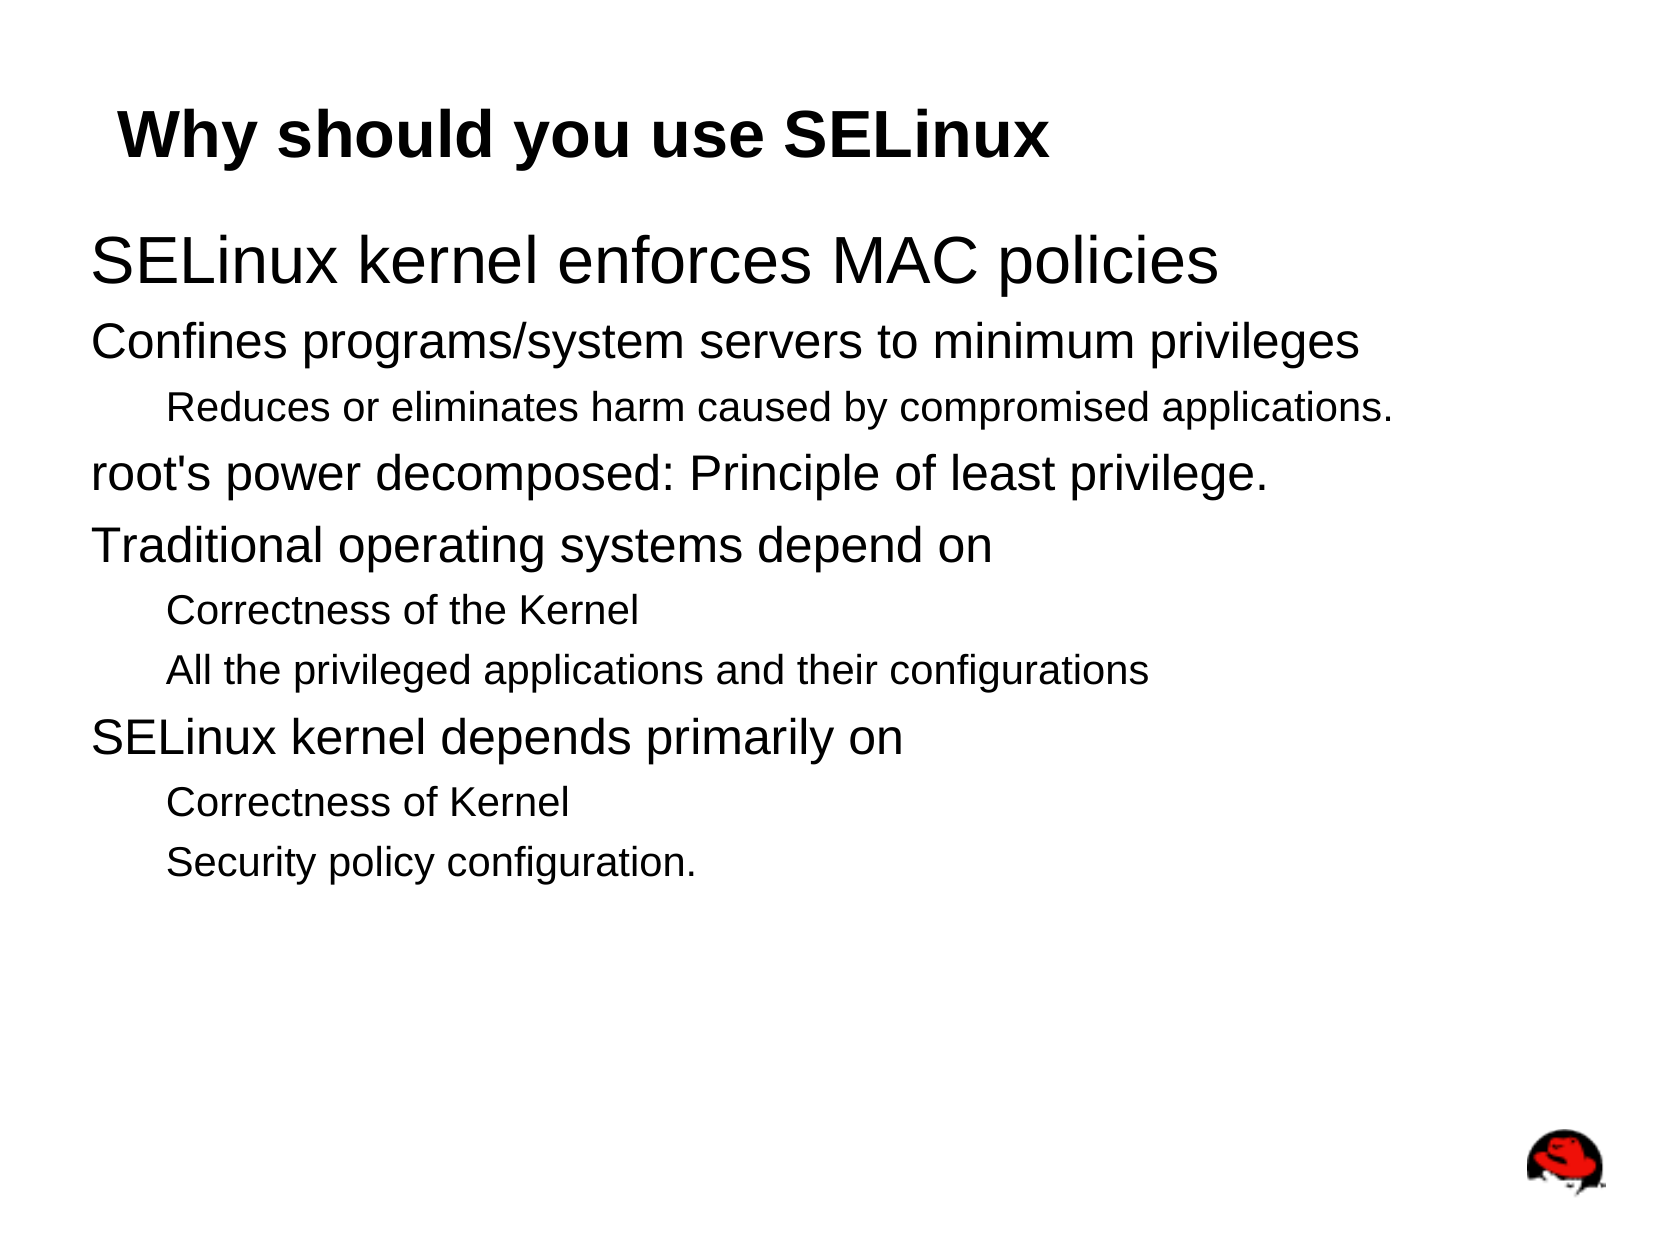

# Why should you use SELinux
SELinux kernel enforces MAC policies
Confines programs/system servers to minimum privileges
Reduces or eliminates harm caused by compromised applications.
root's power decomposed: Principle of least privilege.
Traditional operating systems depend on
Correctness of the Kernel
All the privileged applications and their configurations
SELinux kernel depends primarily on
Correctness of Kernel
Security policy configuration.